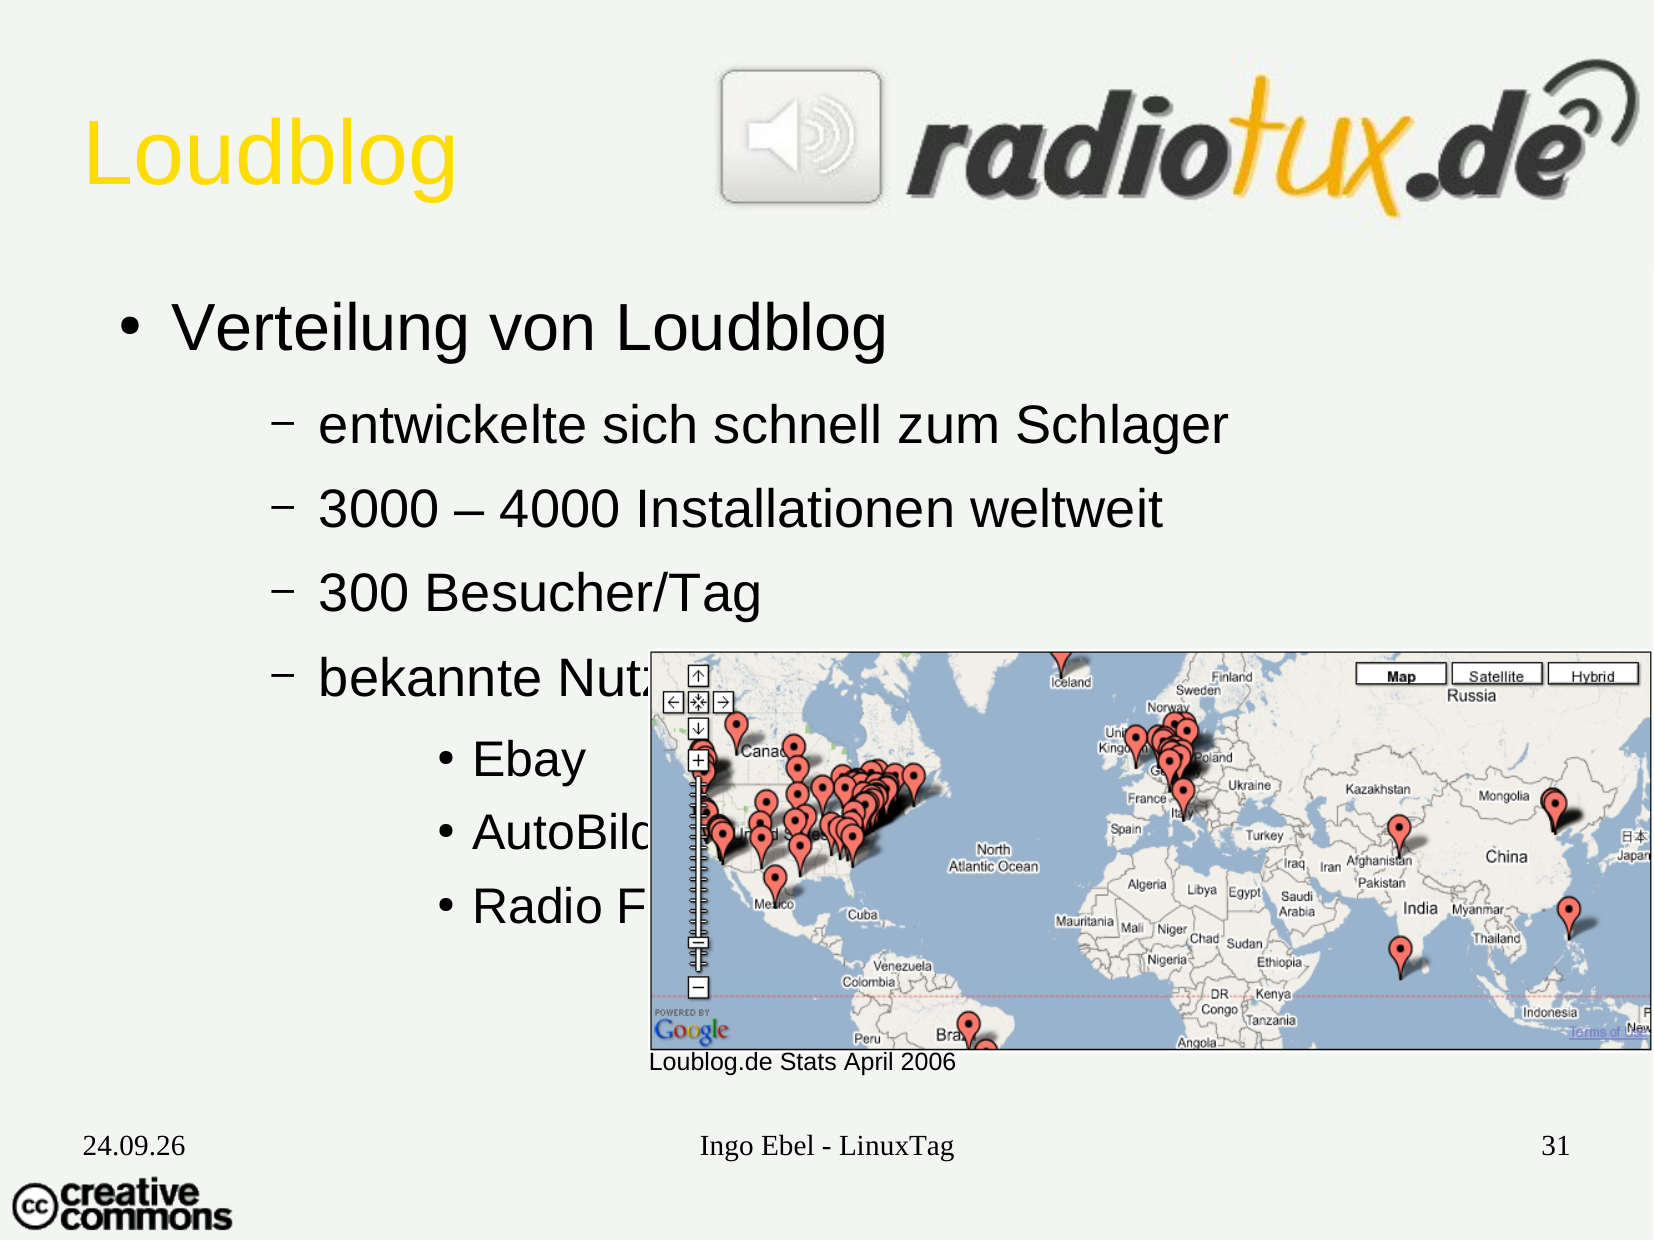

# Loudblog
Verteilung von Loudblog
entwickelte sich schnell zum Schlager
3000 – 4000 Installationen weltweit
300 Besucher/Tag
bekannte Nutzer:
Ebay
AutoBild
Radio FFH
 Loublog.de Stats April 2006
Ingo Ebel - LinuxTag
31